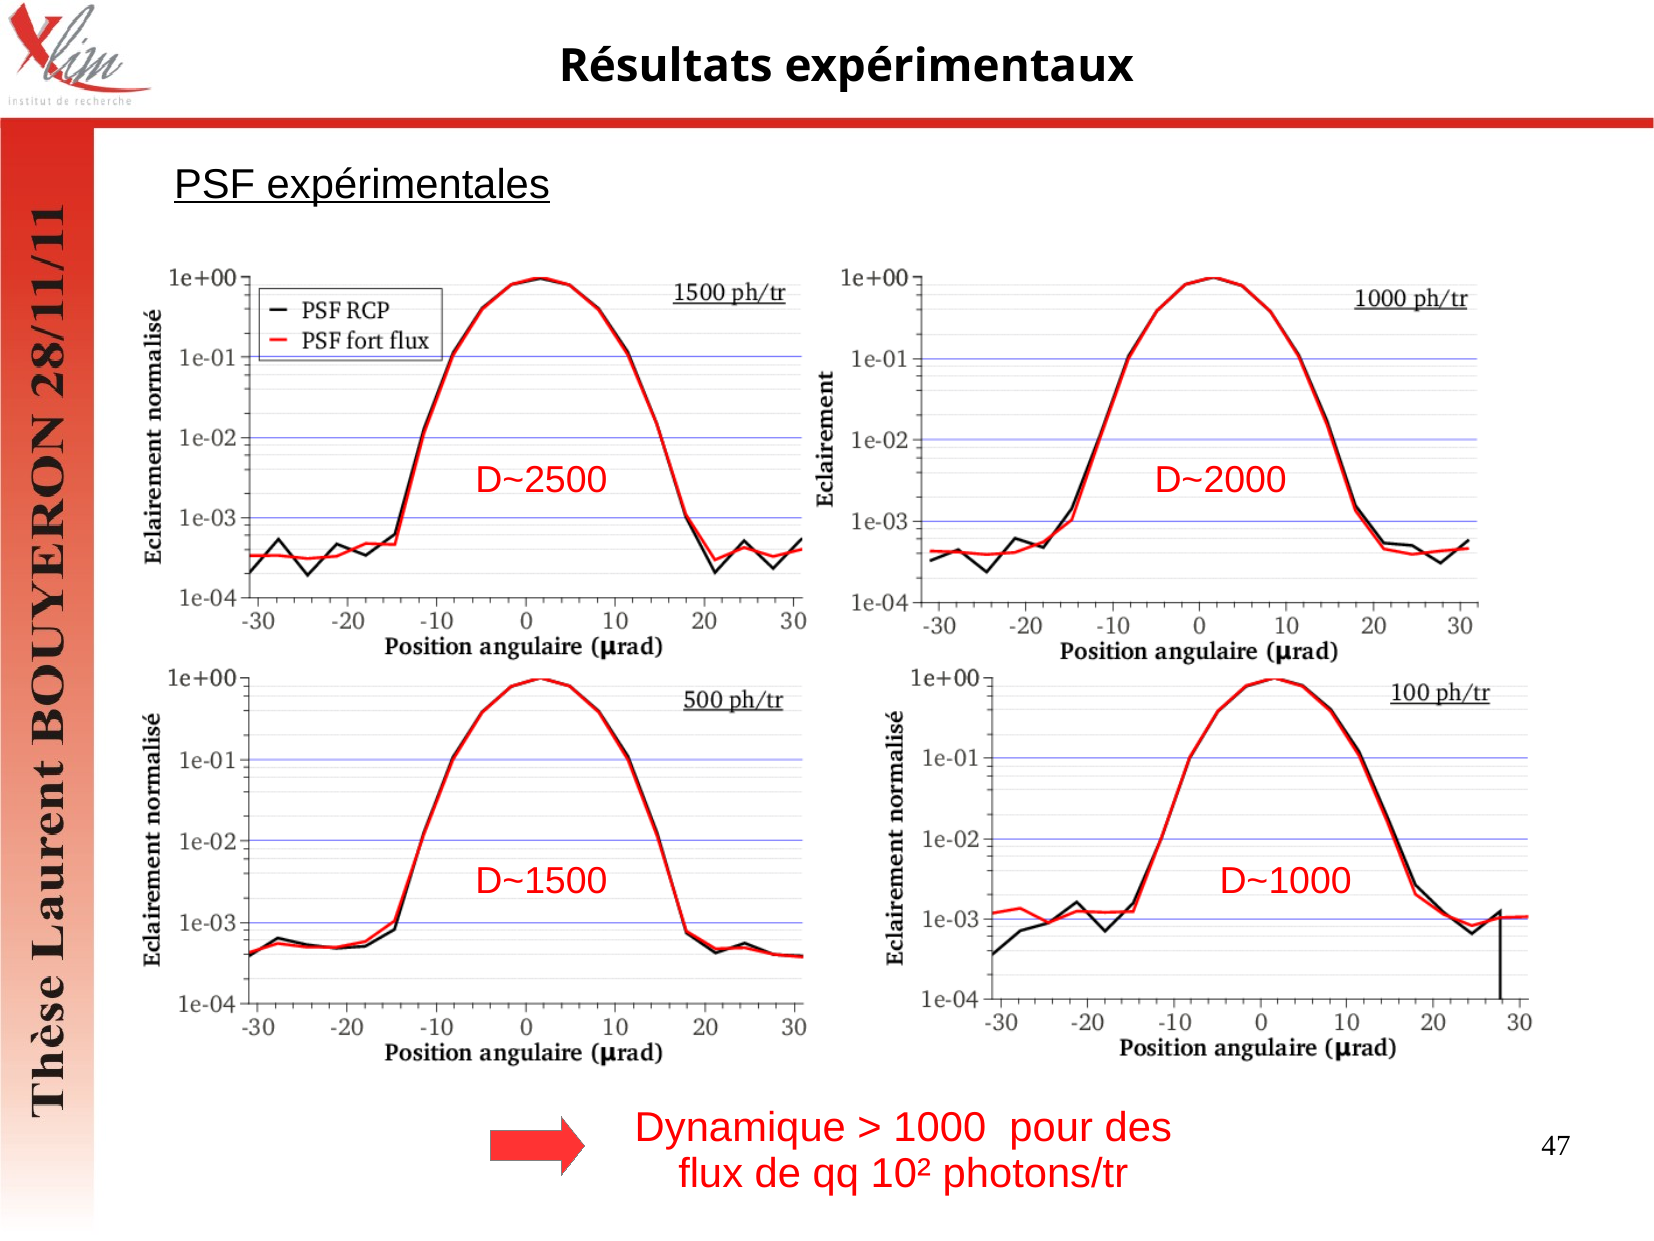

Résultats expérimentaux
PSF expérimentales
D~2500
D~2000
D~1500
D~1000
Dynamique > 1000 pour des flux de qq 10² photons/tr
47